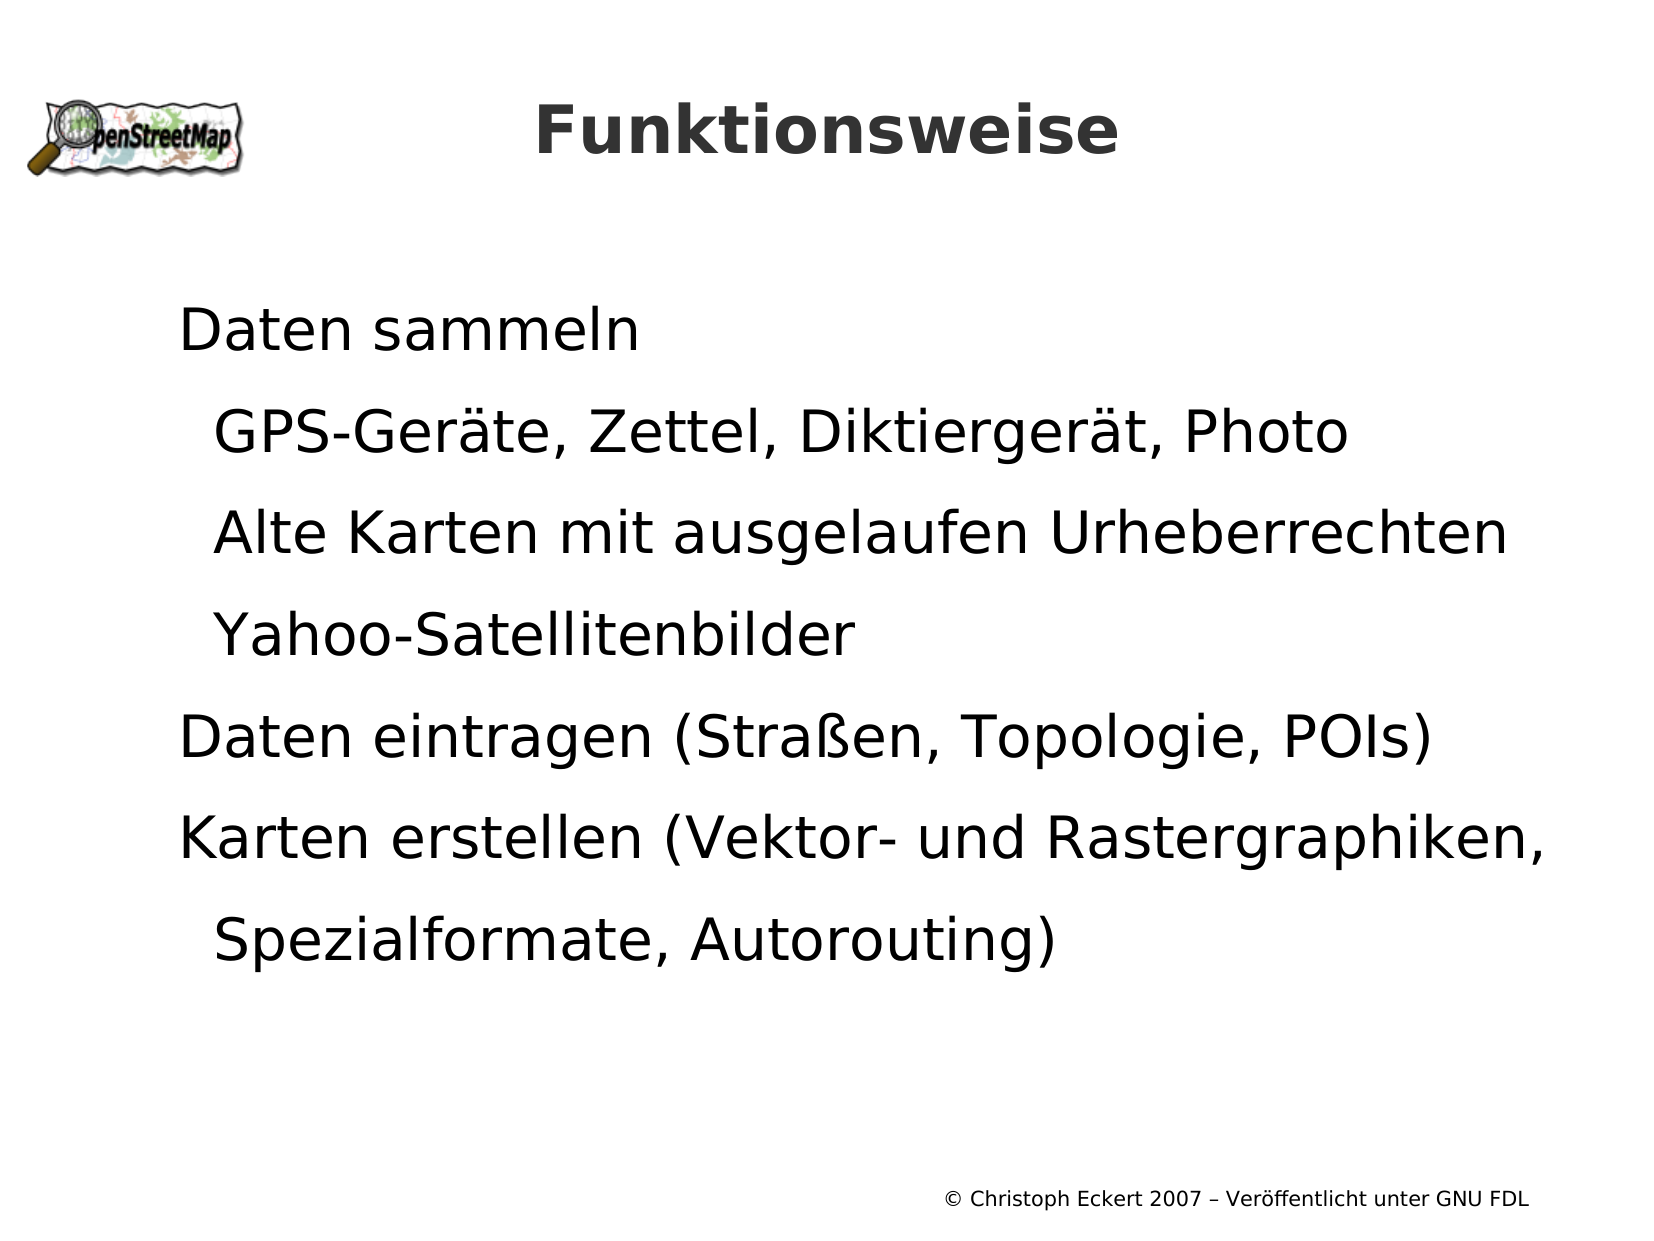

# Funktionsweise
Daten sammeln
GPS-Geräte, Zettel, Diktiergerät, Photo
Alte Karten mit ausgelaufen Urheberrechten
Yahoo-Satellitenbilder
Daten eintragen (Straßen, Topologie, POIs)
Karten erstellen (Vektor- und Rastergraphiken, Spezialformate, Autorouting)